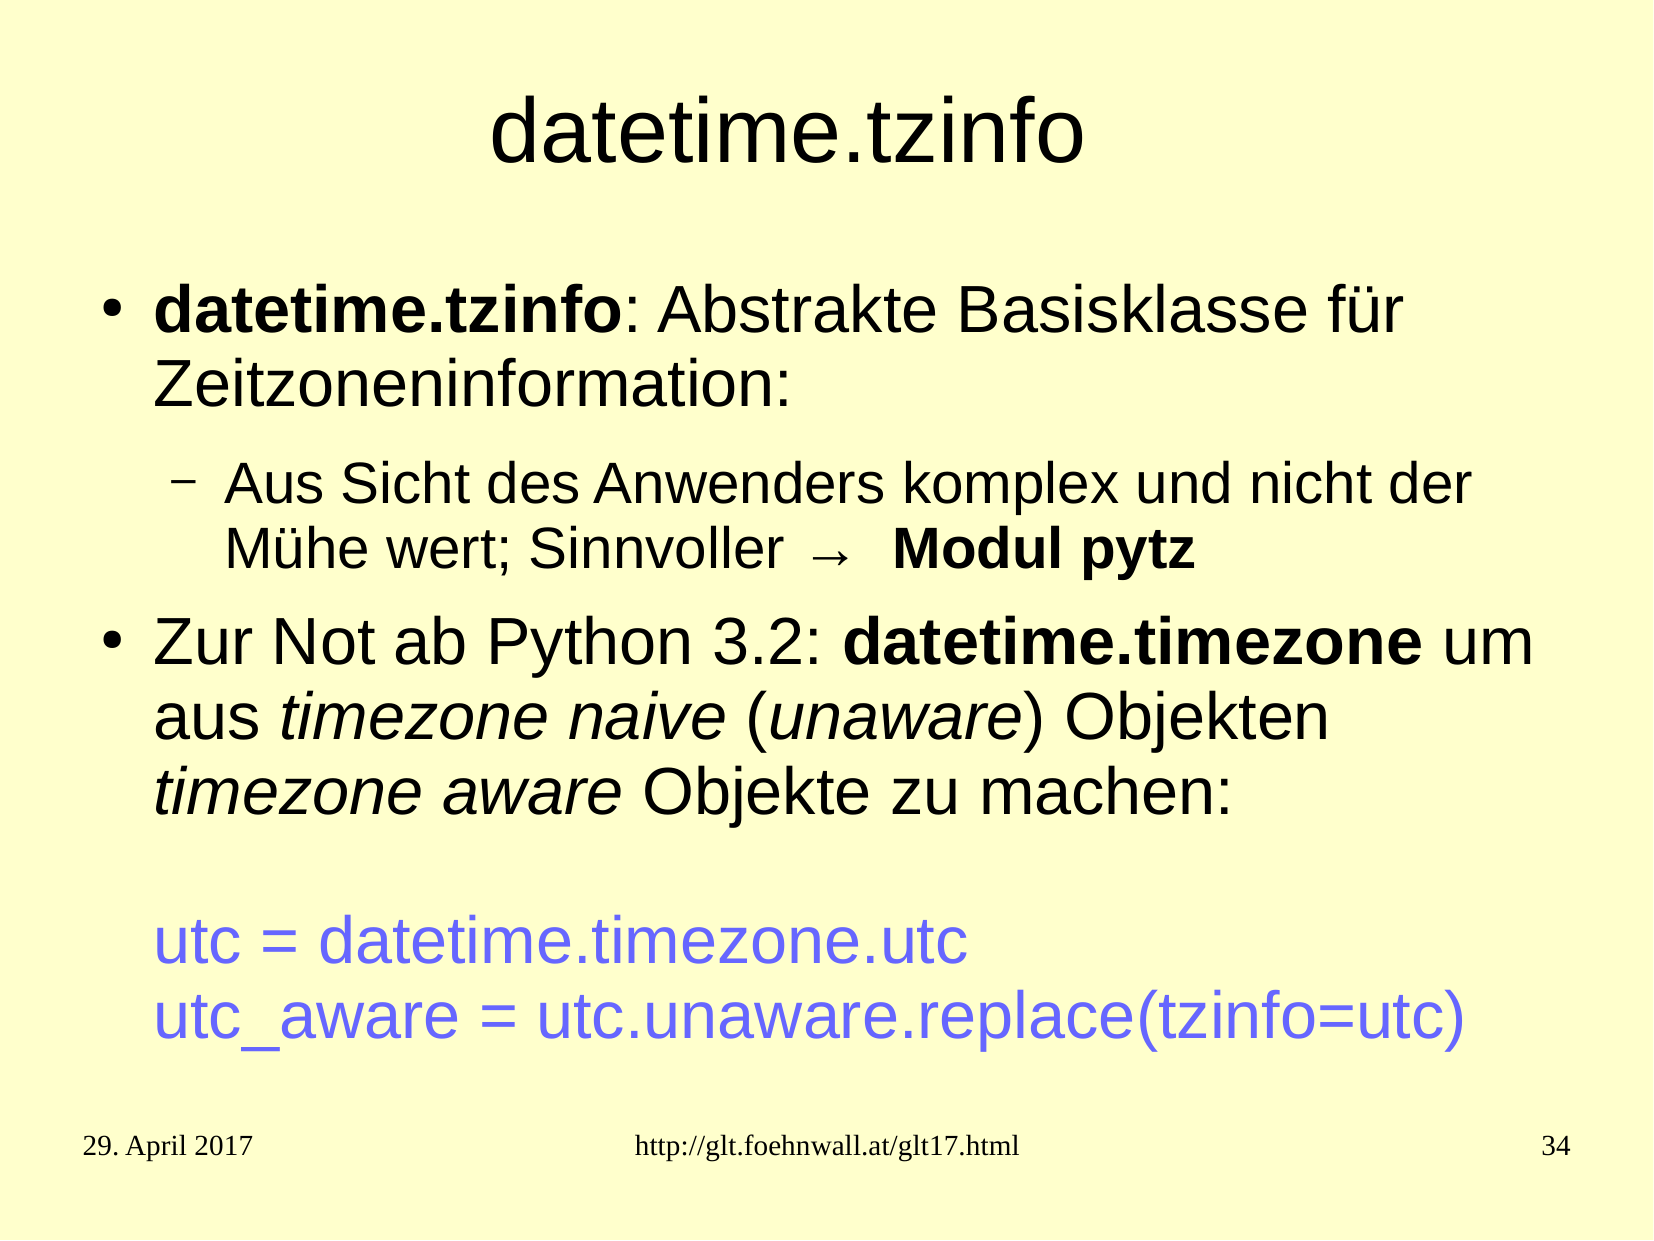

# datetime.tzinfo
datetime.tzinfo: Abstrakte Basisklasse für Zeitzoneninformation:
Aus Sicht des Anwenders komplex und nicht der Mühe wert; Sinnvoller → Modul pytz
Zur Not ab Python 3.2: datetime.timezone um aus timezone naive (unaware) Objekten timezone aware Objekte zu machen:
utc = datetime.timezone.utc
utc_aware = utc.unaware.replace(tzinfo=utc)
29. April 2017
http://glt.foehnwall.at/glt17.html
34